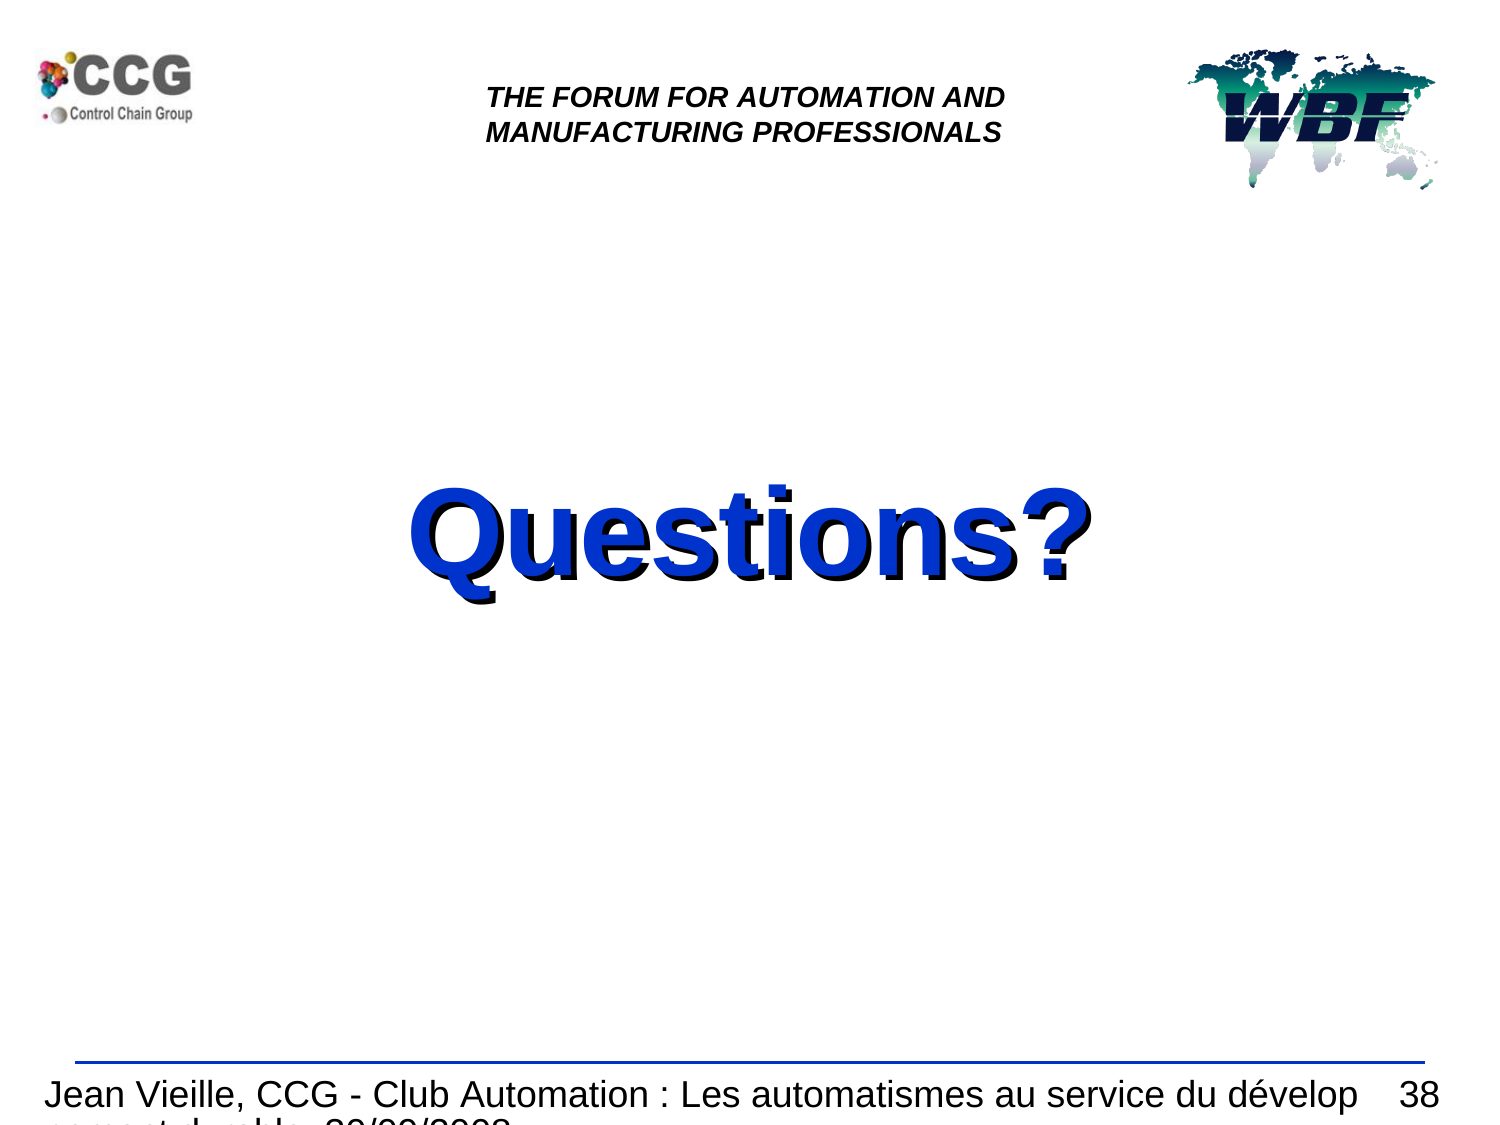

THE FORUM FOR AUTOMATION AND
MANUFACTURING PROFESSIONALS
# Questions?
Jean Vieille, CCG - Club Automation : Les automatismes au service du développement durable  30/09/2008
38